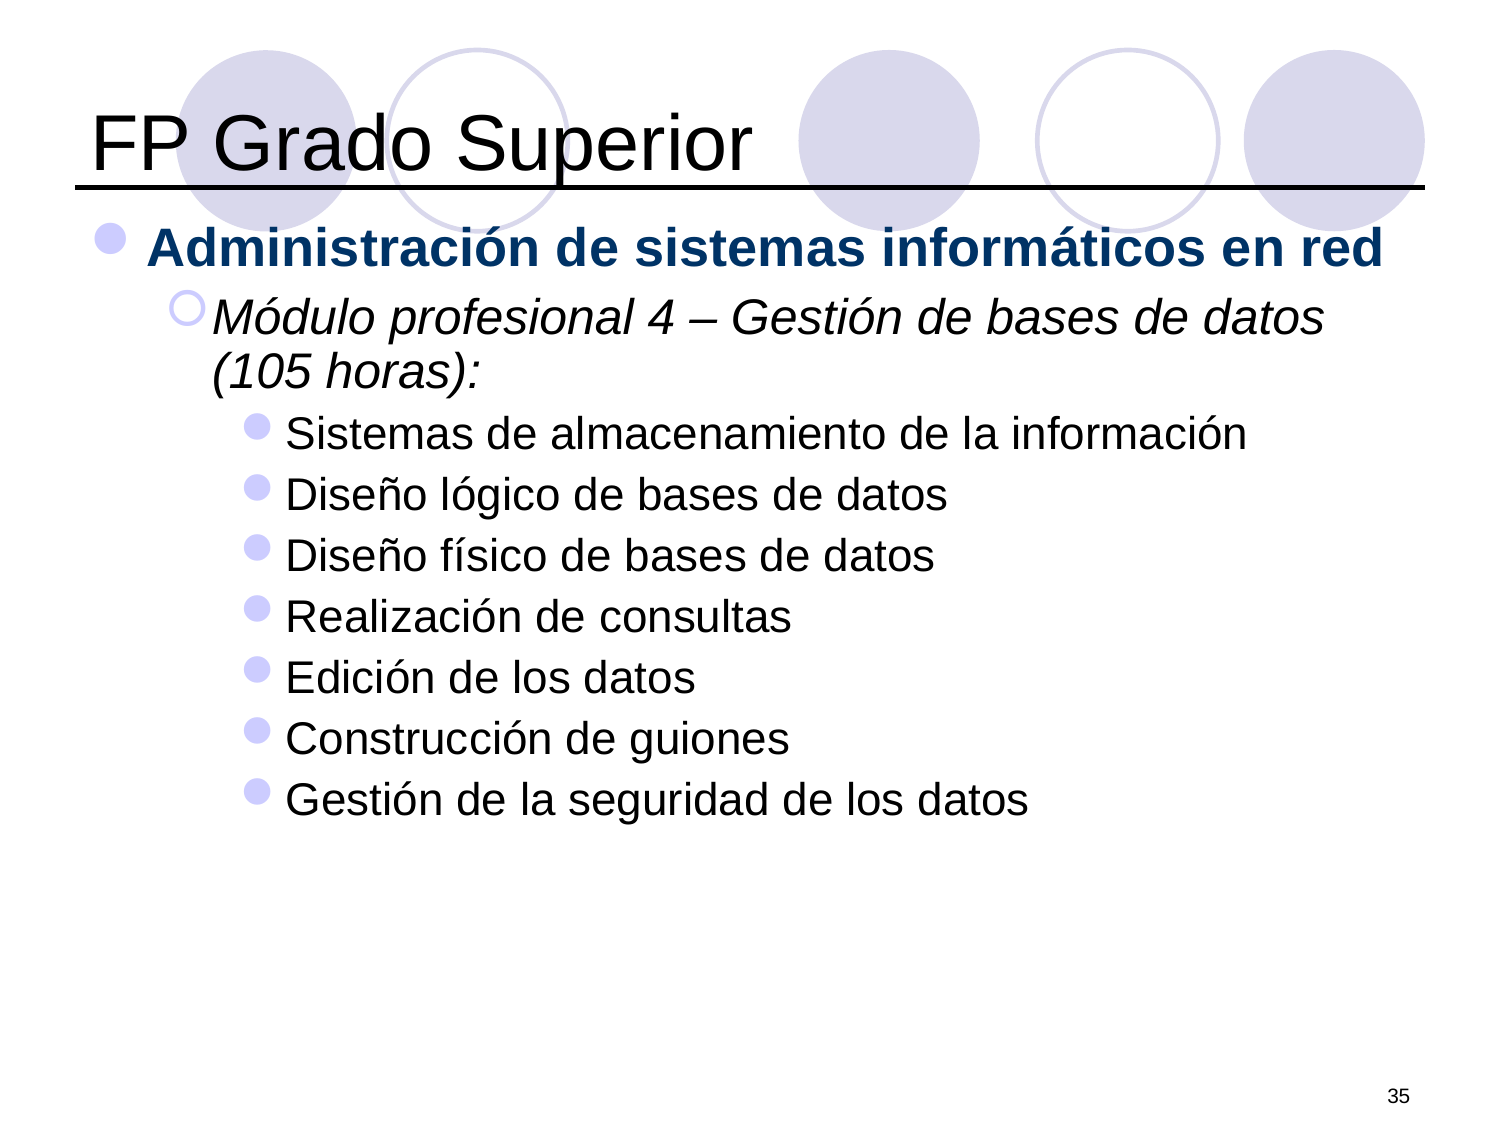

# FP Grado Superior
Administración de sistemas informáticos en red
Módulo profesional 4 – Gestión de bases de datos (105 horas):
Sistemas de almacenamiento de la información
Diseño lógico de bases de datos
Diseño físico de bases de datos
Realización de consultas
Edición de los datos
Construcción de guiones
Gestión de la seguridad de los datos